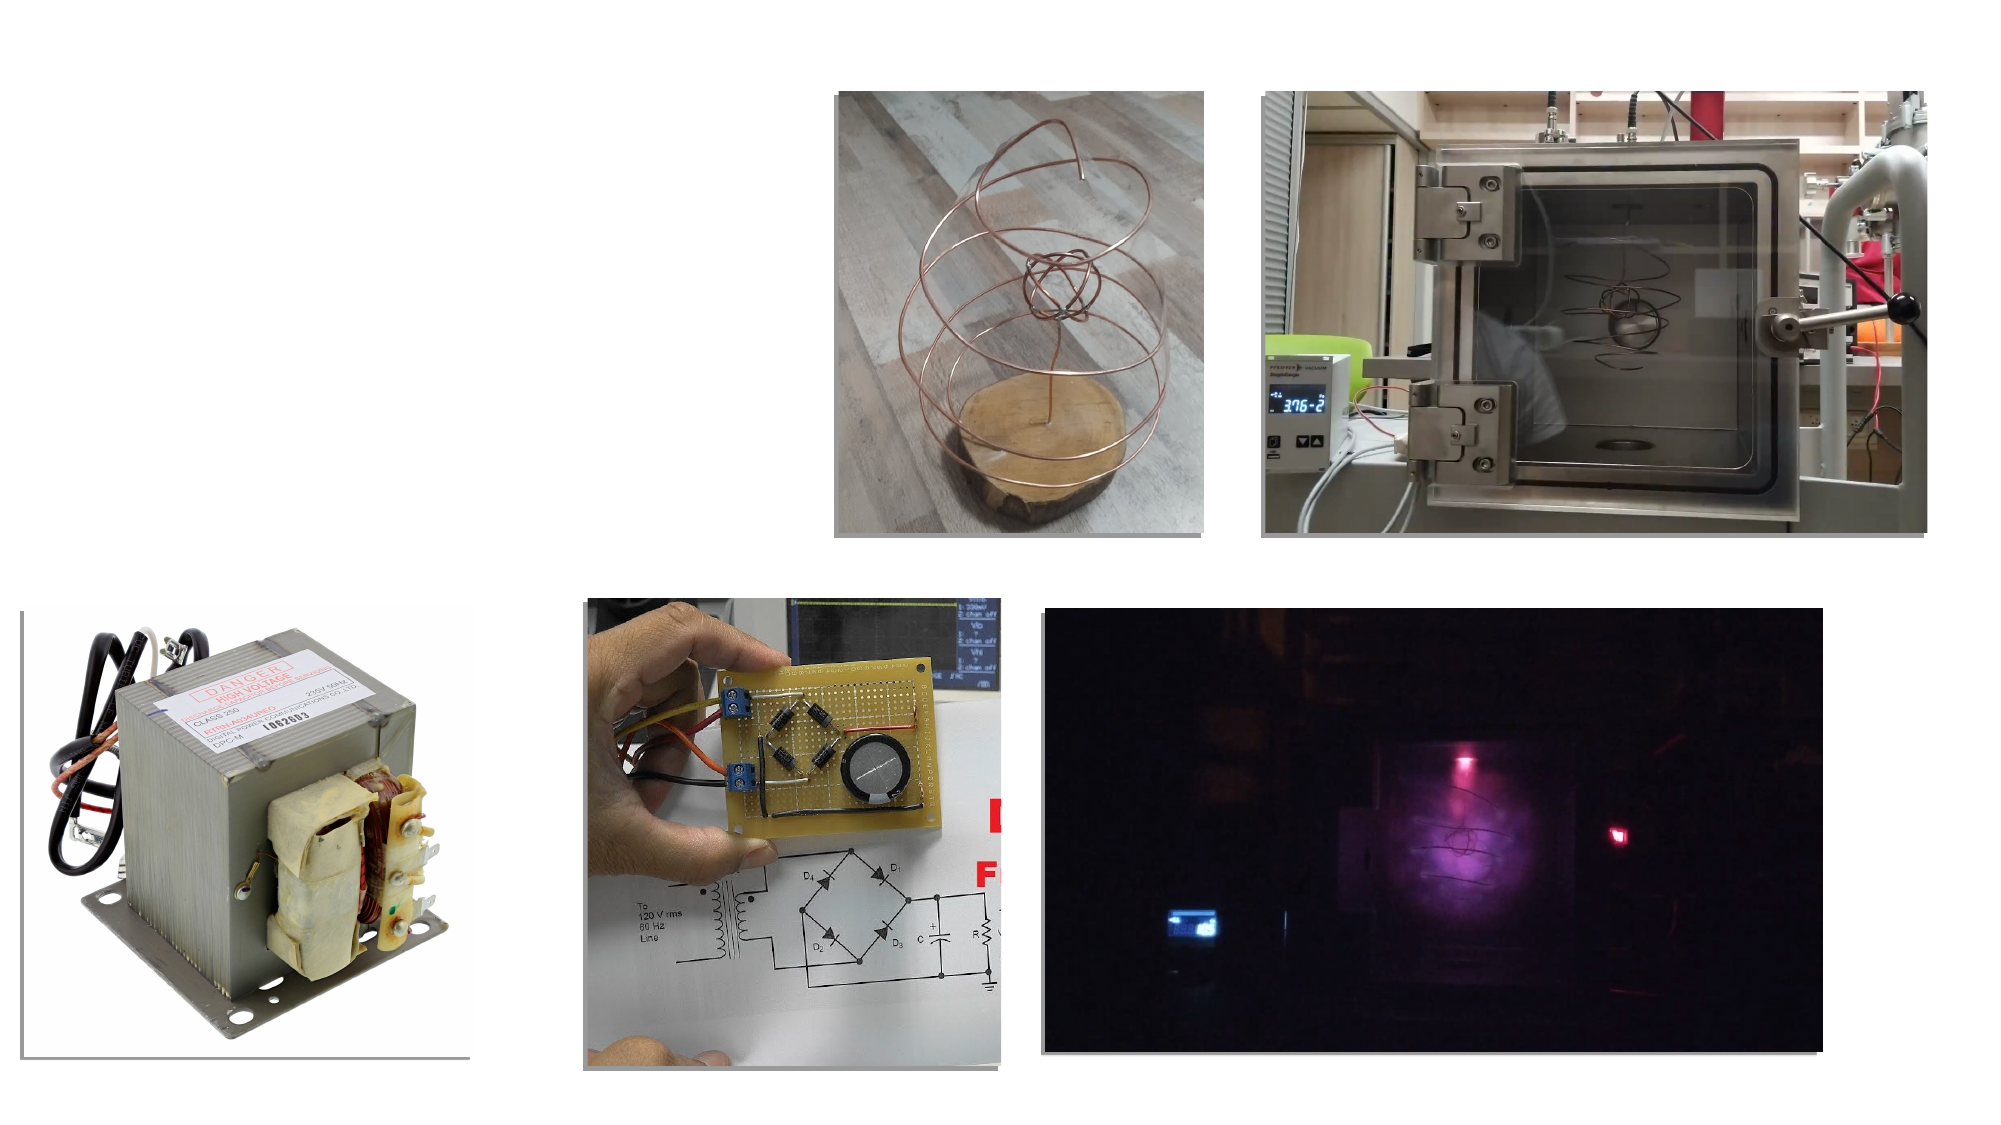

# Náš fúzorek
Konstrukce
Problémy
Chyby
Obr.: 13 elektrody fúzoru
Obr.: 14 fúzor ve vakuové komoře
Obr.: 16 transformátor z mikrovlnné trouby
Obr.: 17 usměrňovací můstek
Obr.: 15 fúzor za běhu